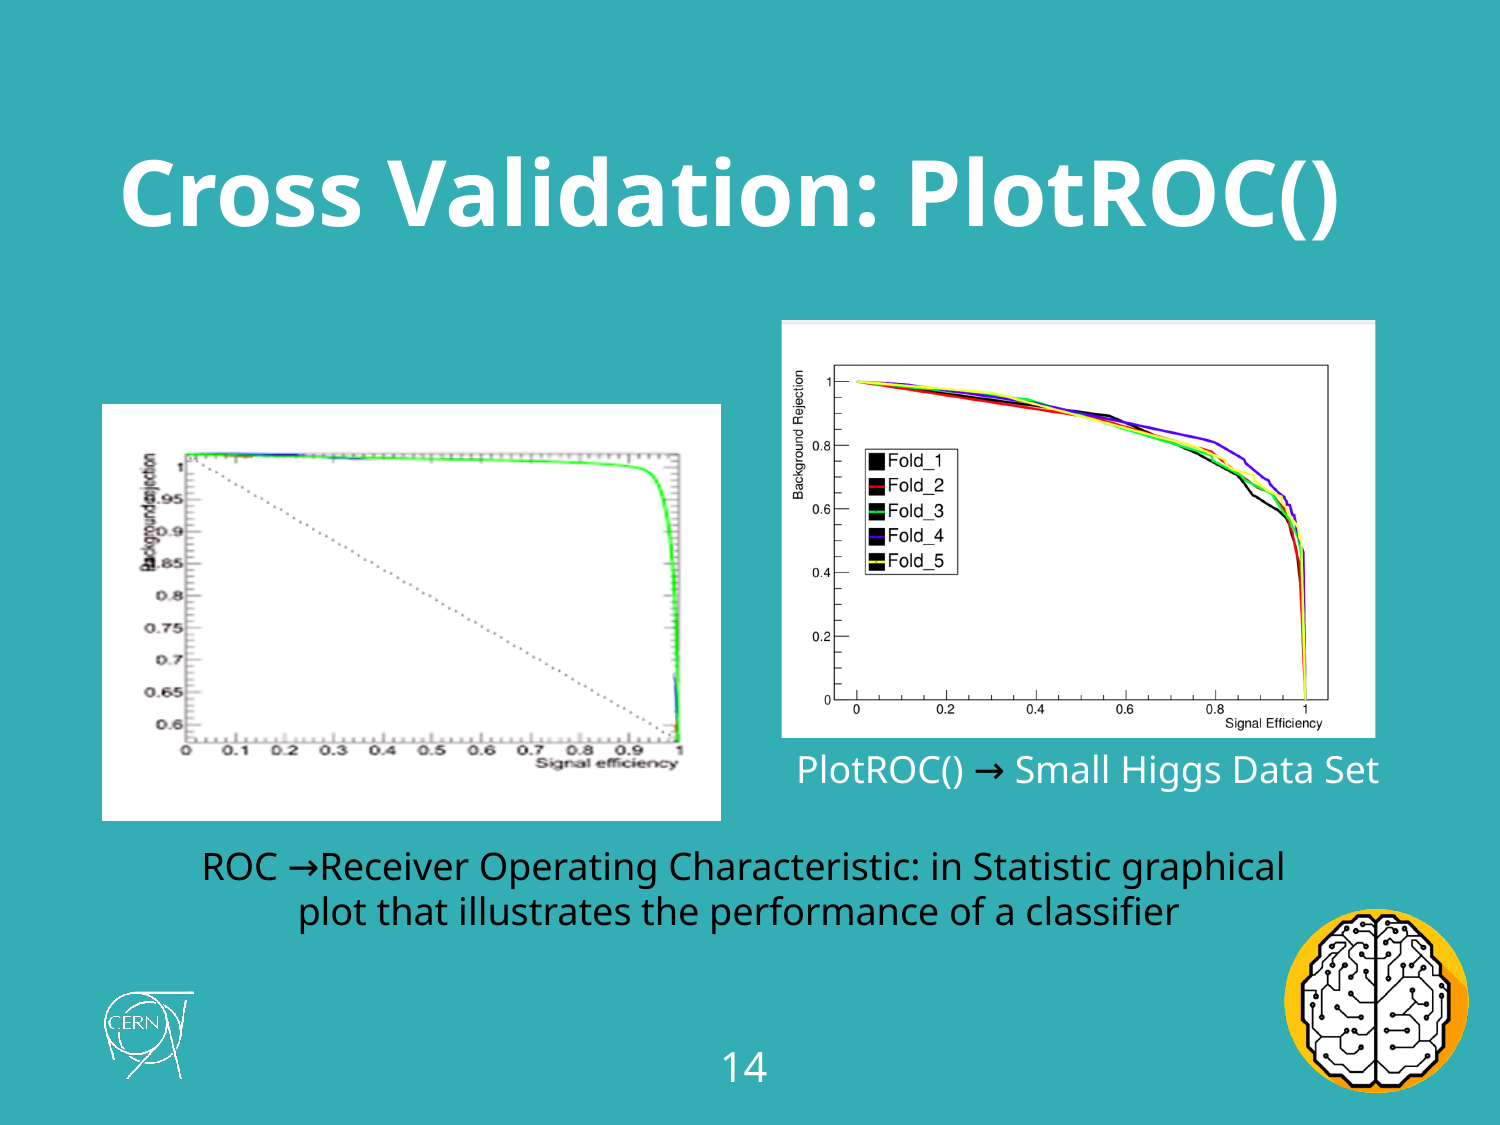

# Cross Validation: PlotROC()
PlotROC() → Small Higgs Data Set
ROC →Receiver Operating Characteristic: in Statistic graphical plot that illustrates the performance of a classifier